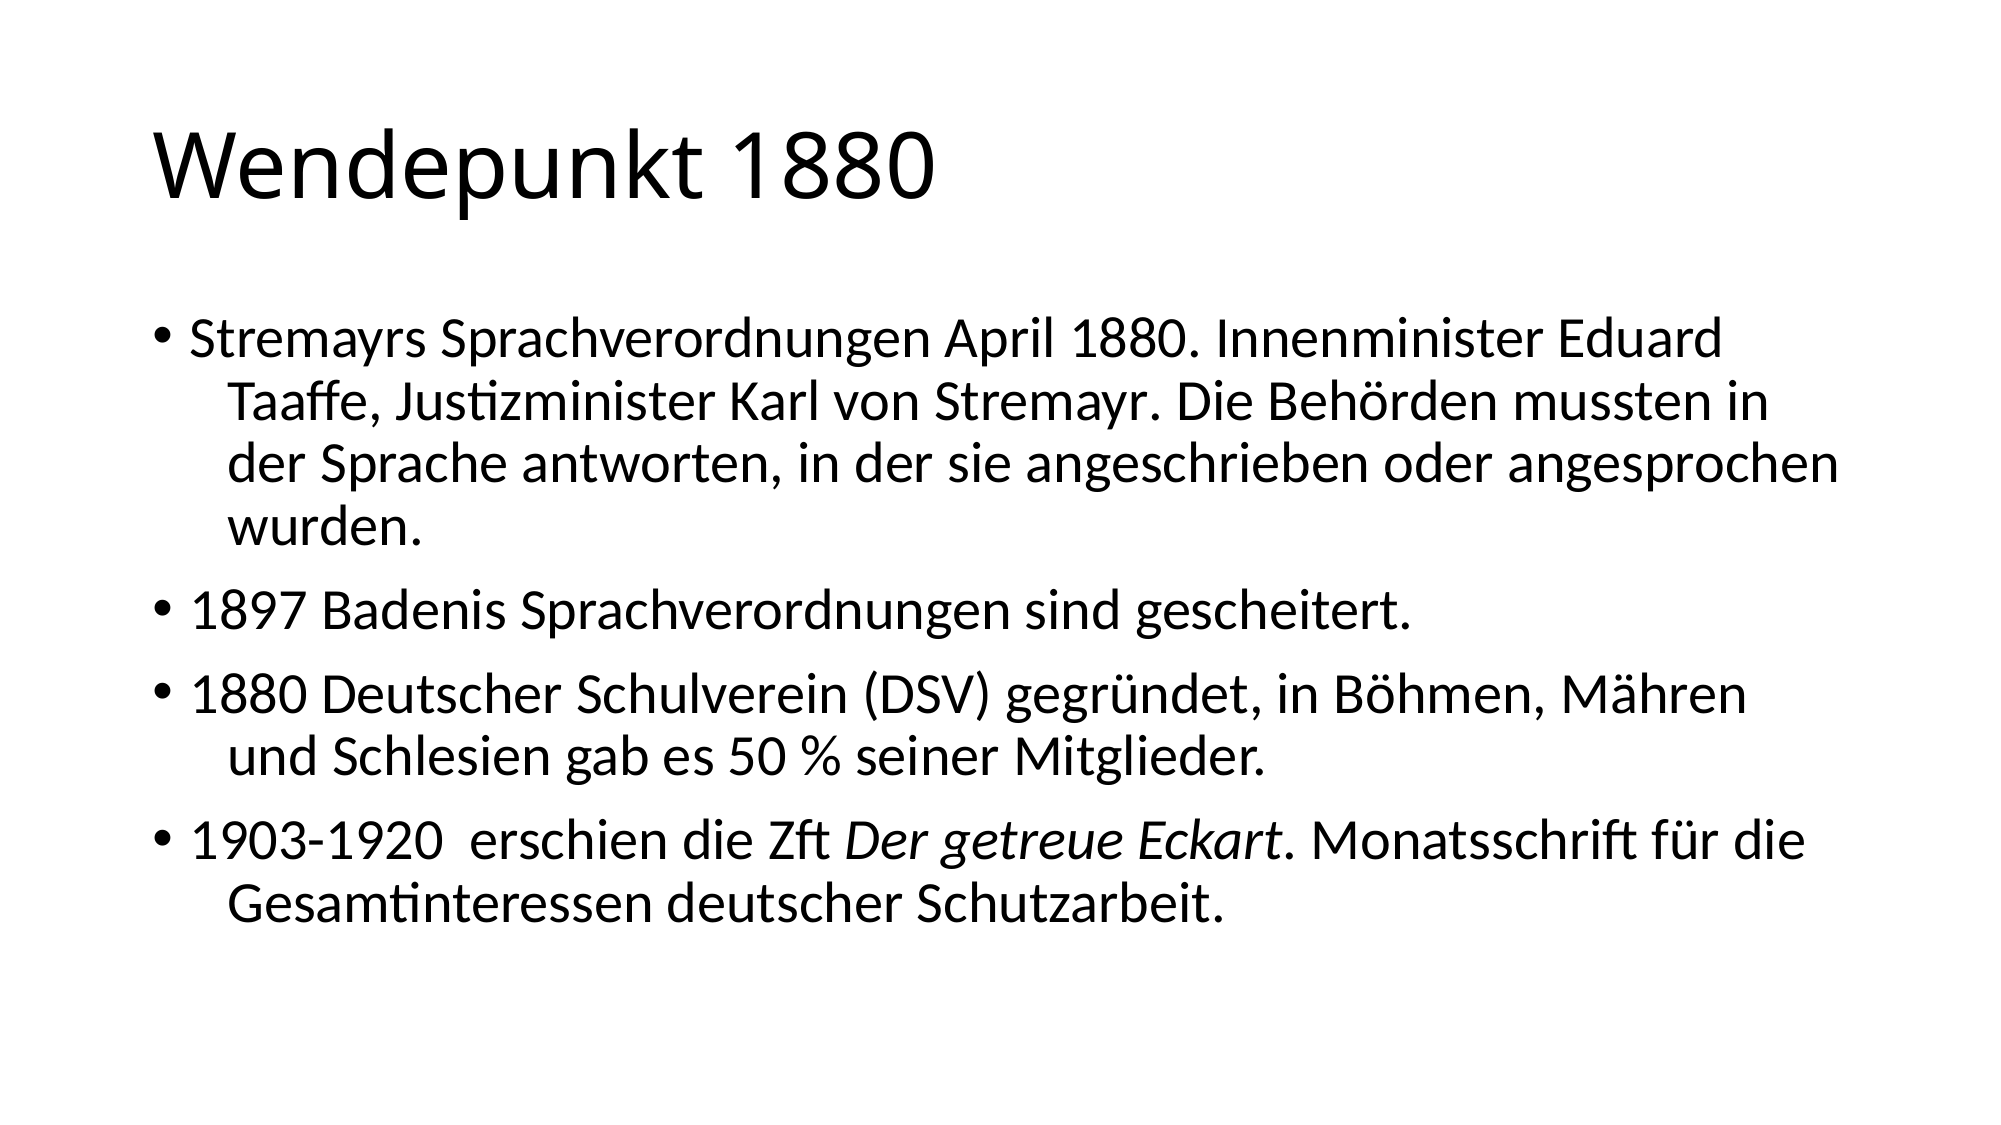

# Wendepunkt 1880
Stremayrs Sprachverordnungen April 1880. Innenminister Eduard Taaffe, Justizminister Karl von Stremayr. Die Behörden mussten in der Sprache antworten, in der sie angeschrieben oder angesprochen wurden.
1897 Badenis Sprachverordnungen sind gescheitert.
1880 Deutscher Schulverein (DSV) gegründet, in Böhmen, Mähren und Schlesien gab es 50 % seiner Mitglieder.
1903-1920 erschien die Zft Der getreue Eckart. Monatsschrift für die Gesamtinteressen deutscher Schutzarbeit.